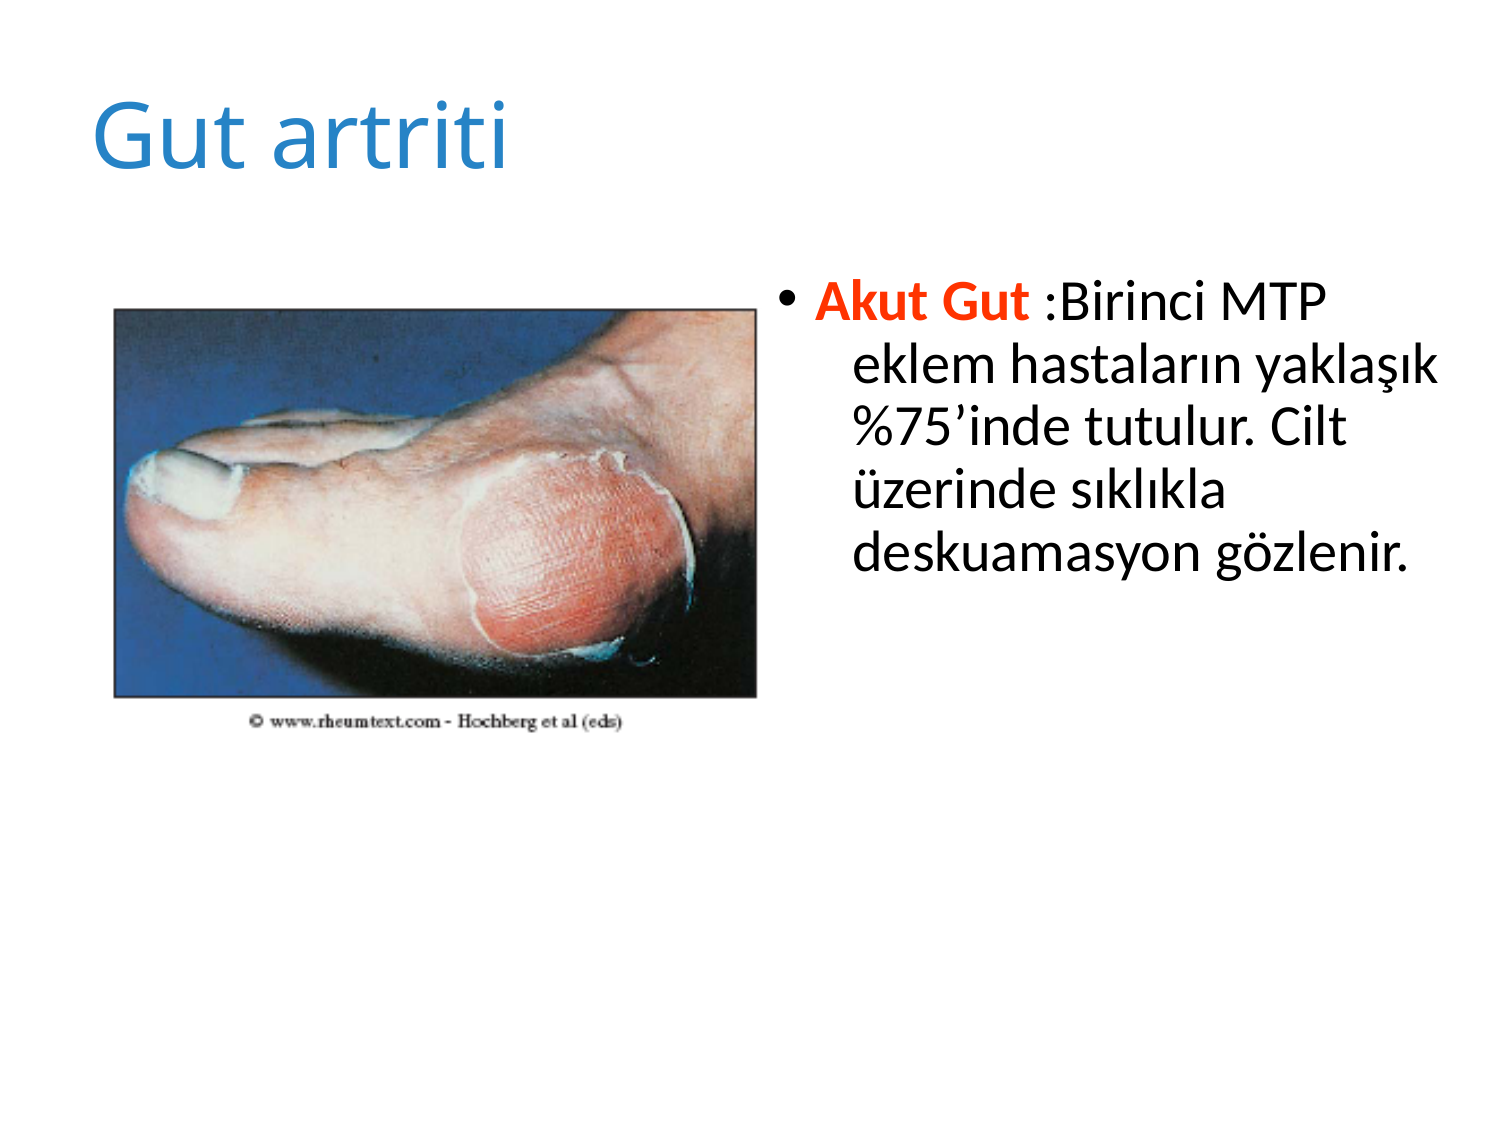

# Gut artriti
Akut Gut :Birinci MTP eklem hastaların yaklaşık %75’inde tutulur. Cilt üzerinde sıklıkla deskuamasyon gözlenir.